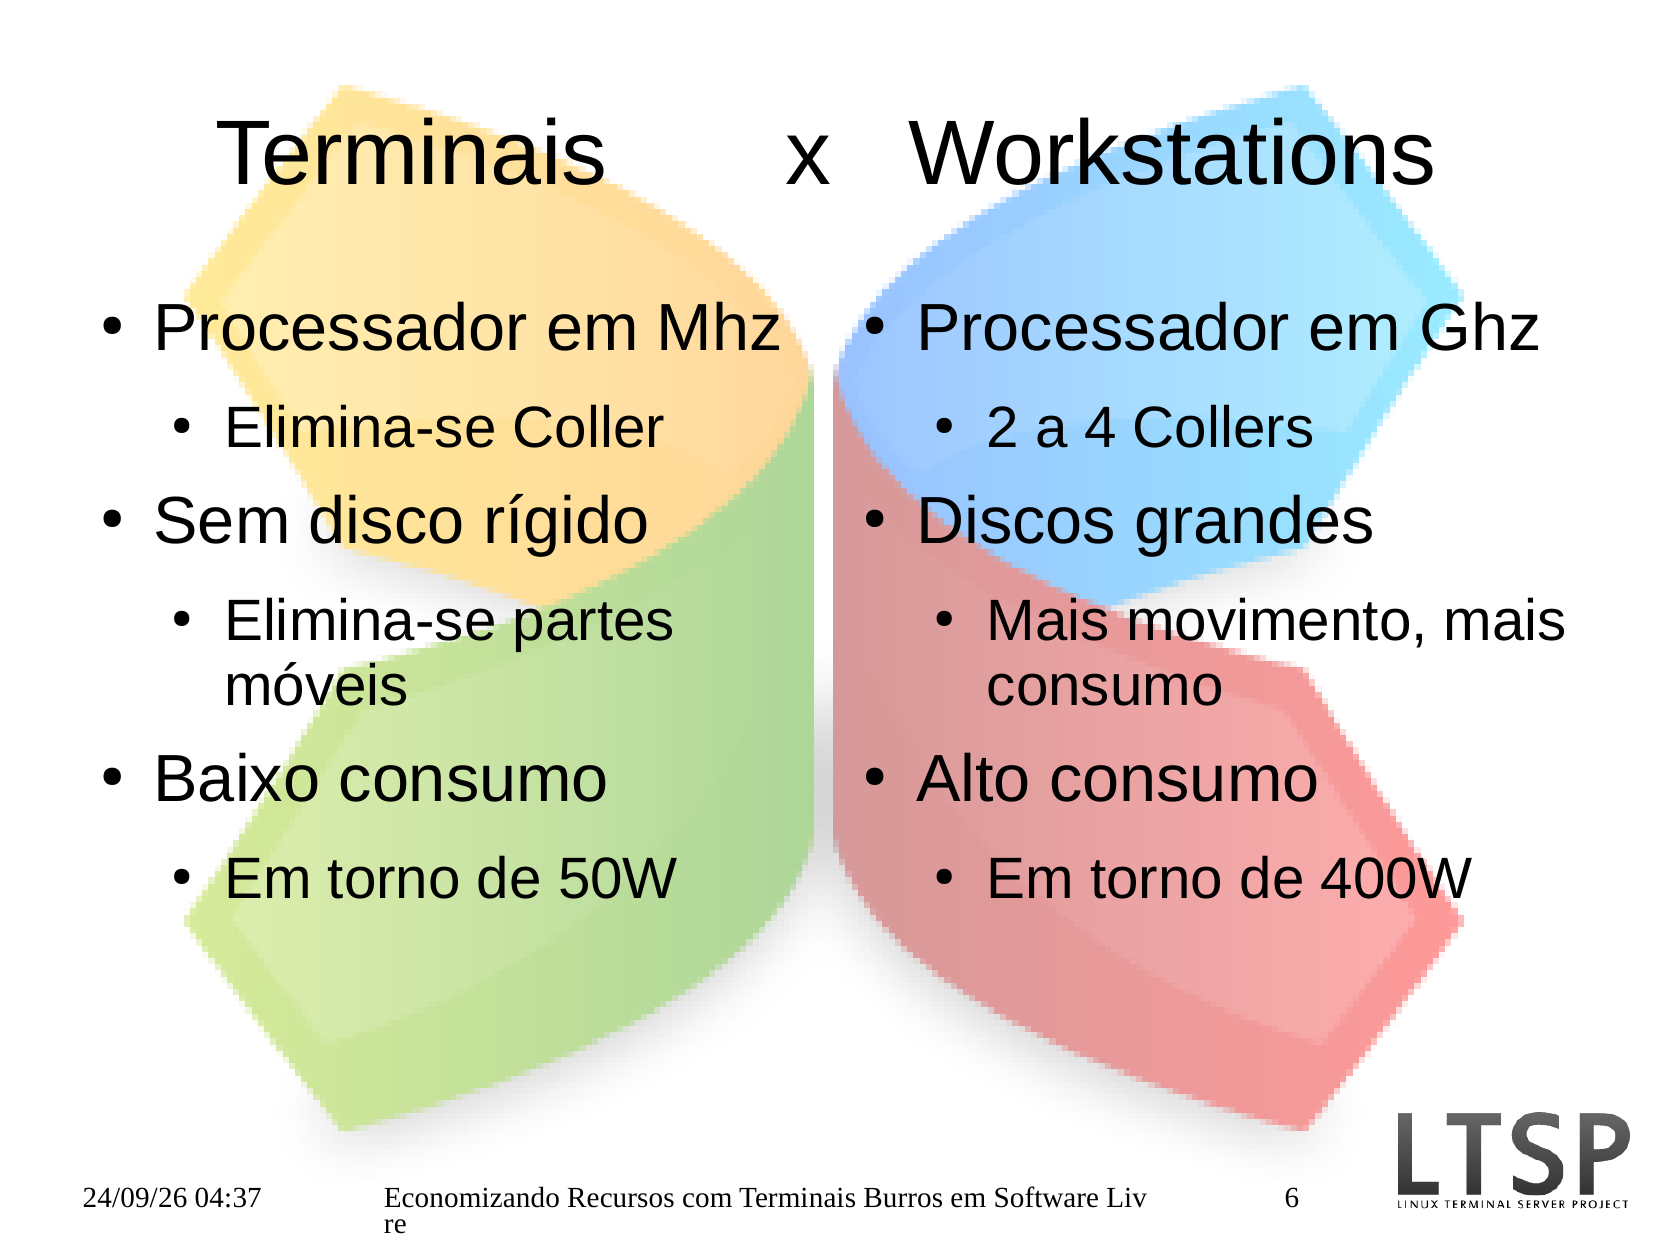

# Terminais x Workstations
Processador em Mhz
Elimina-se Coller
Sem disco rígido
Elimina-se partes móveis
Baixo consumo
Em torno de 50W
Processador em Ghz
2 a 4 Collers
Discos grandes
Mais movimento, mais consumo
Alto consumo
Em torno de 400W
Economizando Recursos com Terminais Burros em Software Livre
6